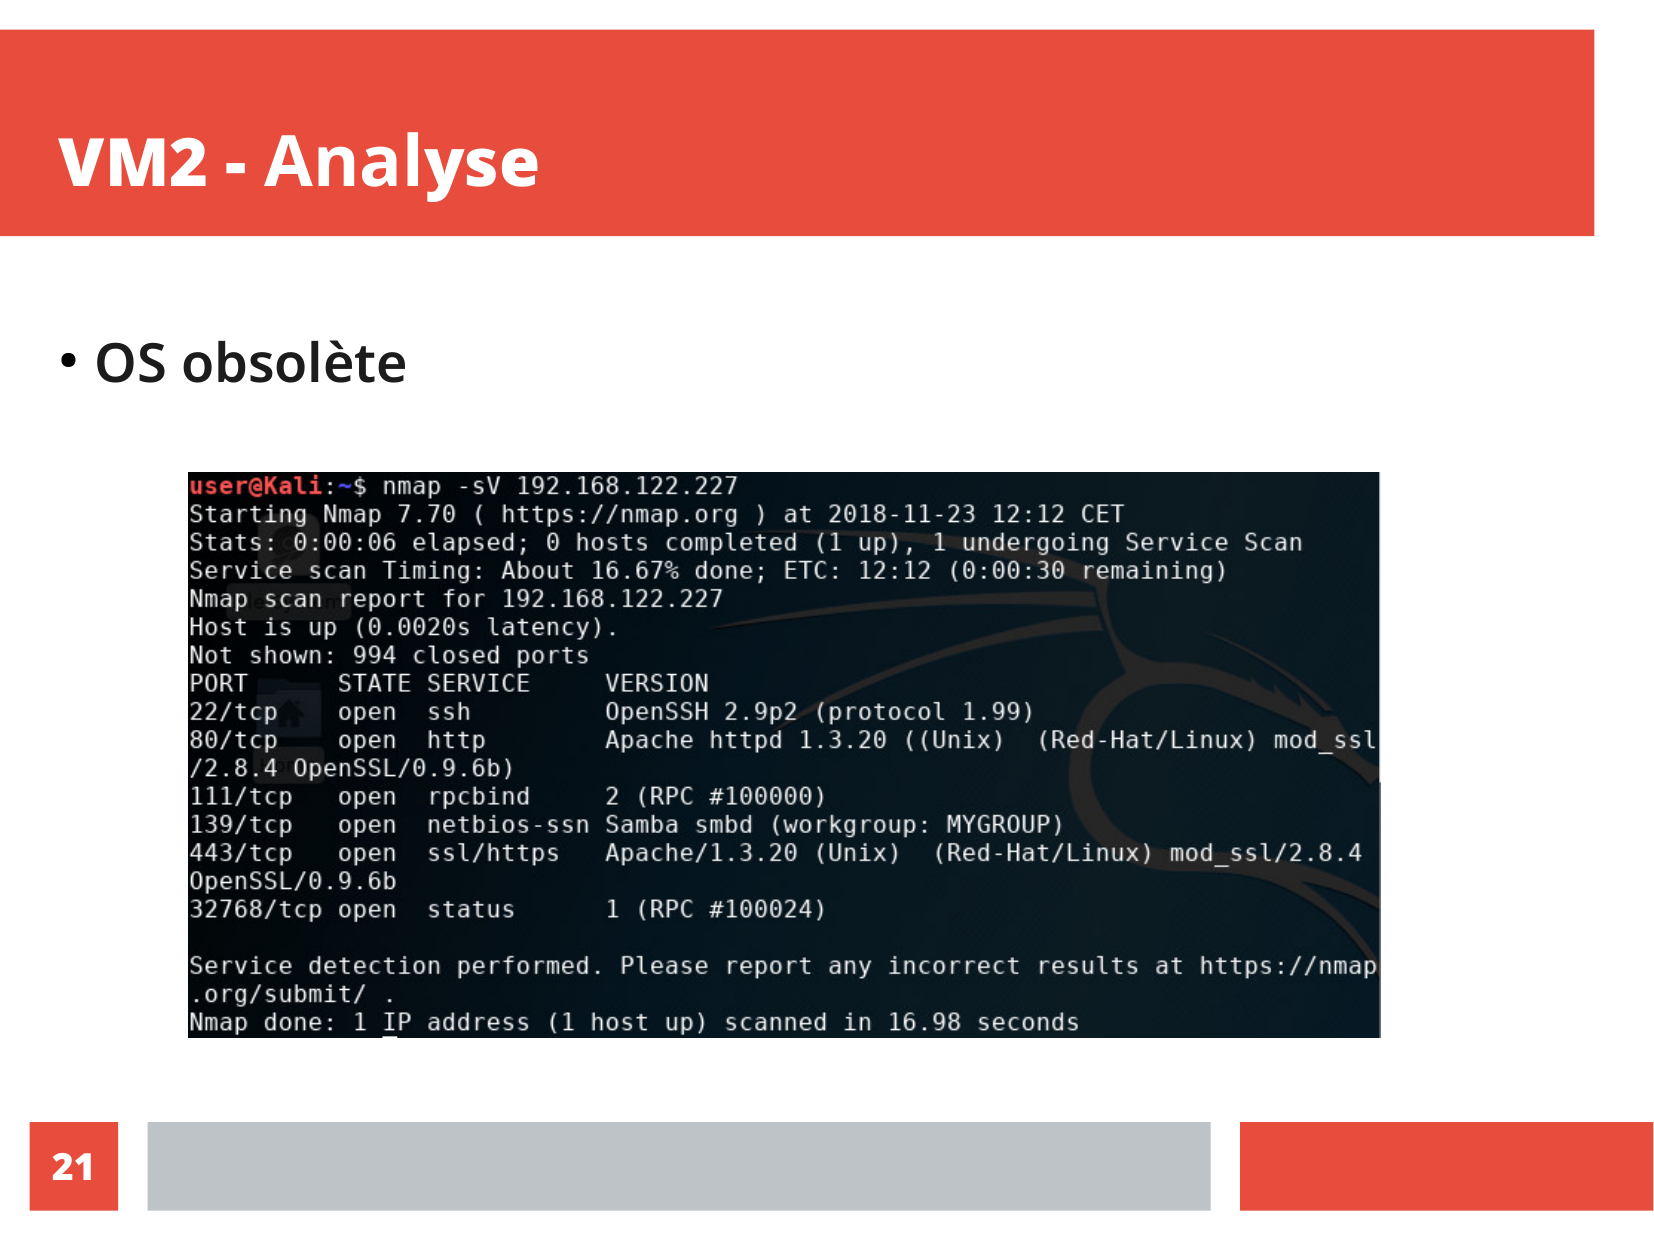

# VM2 - Analyse
OS obsolète
21